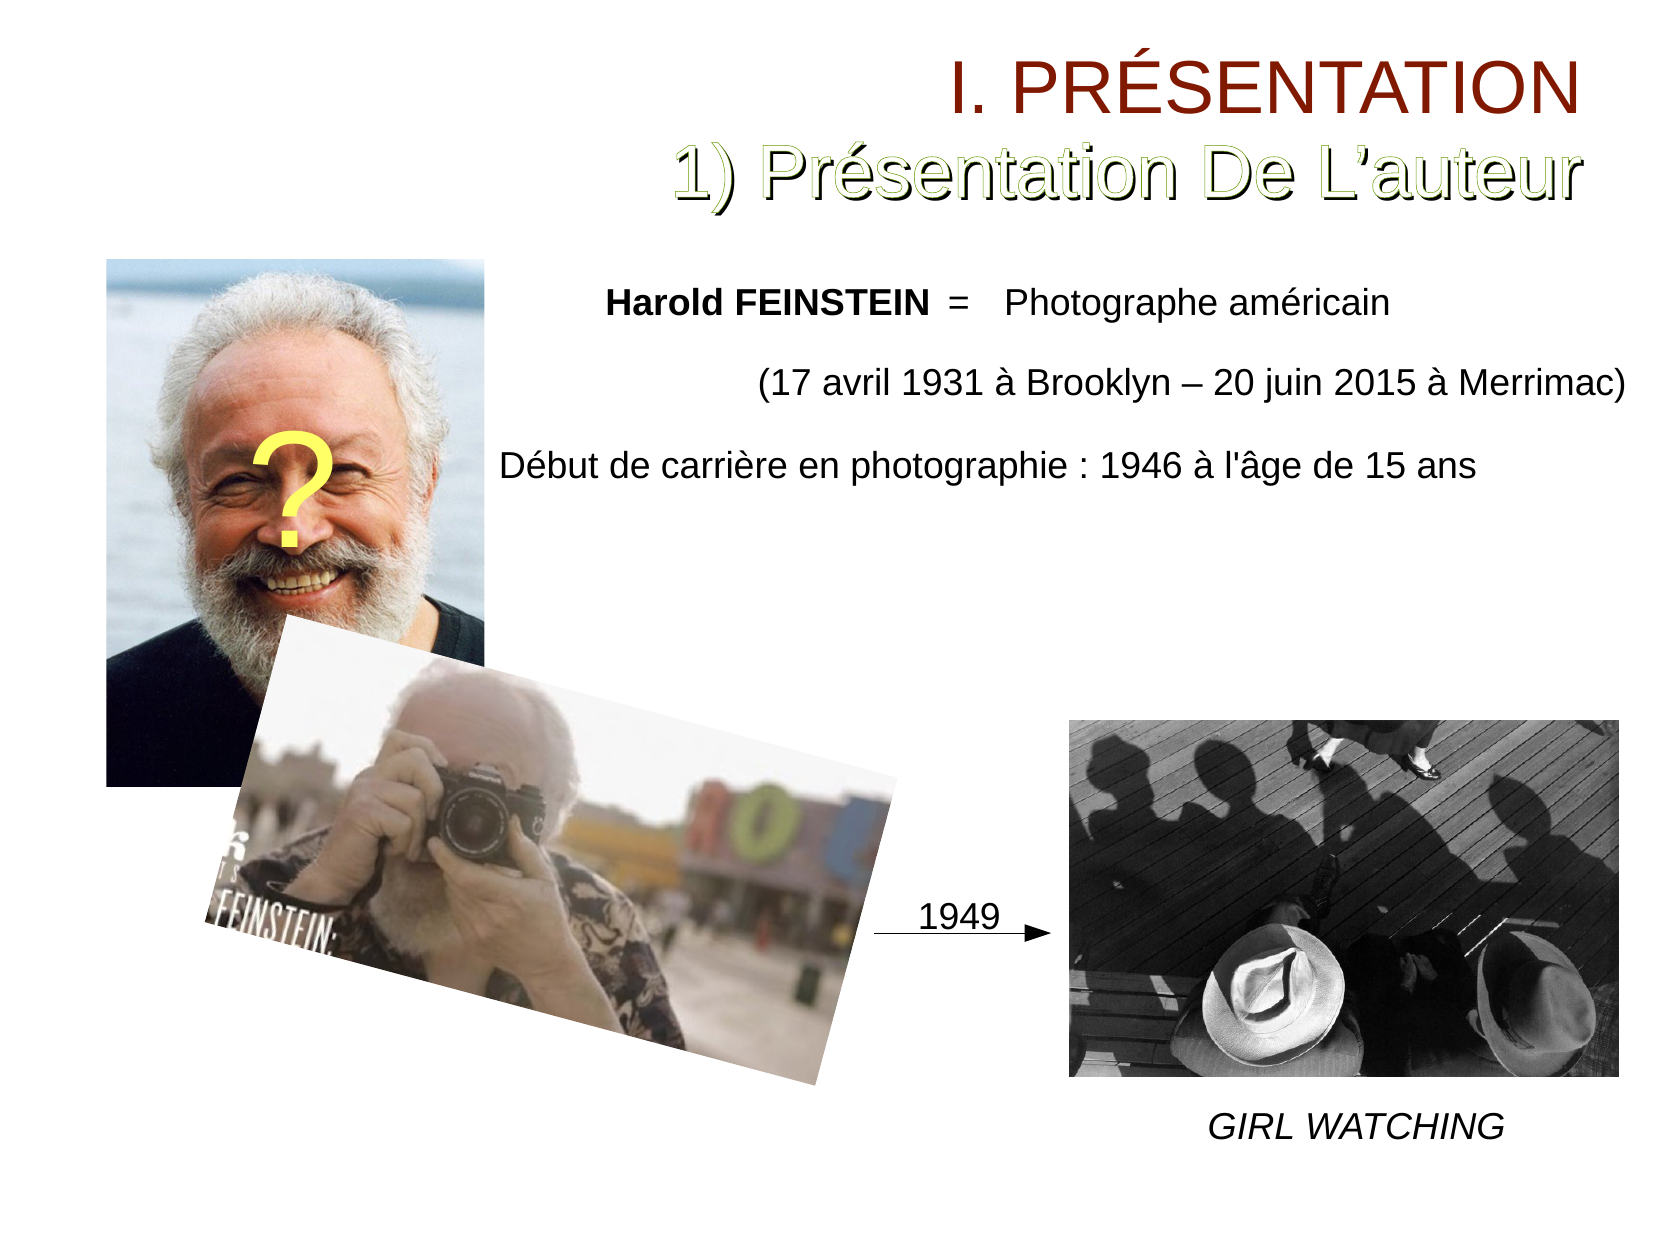

# I. PRÉSENTATION 1) Présentation de l’auteur
Harold FEINSTEIN
=
Photographe américain
(17 avril 1931 à Brooklyn – 20 juin 2015 à Merrimac)
?
Début de carrière en photographie : 1946 à l'âge de 15 ans
1949
GIRL WATCHING